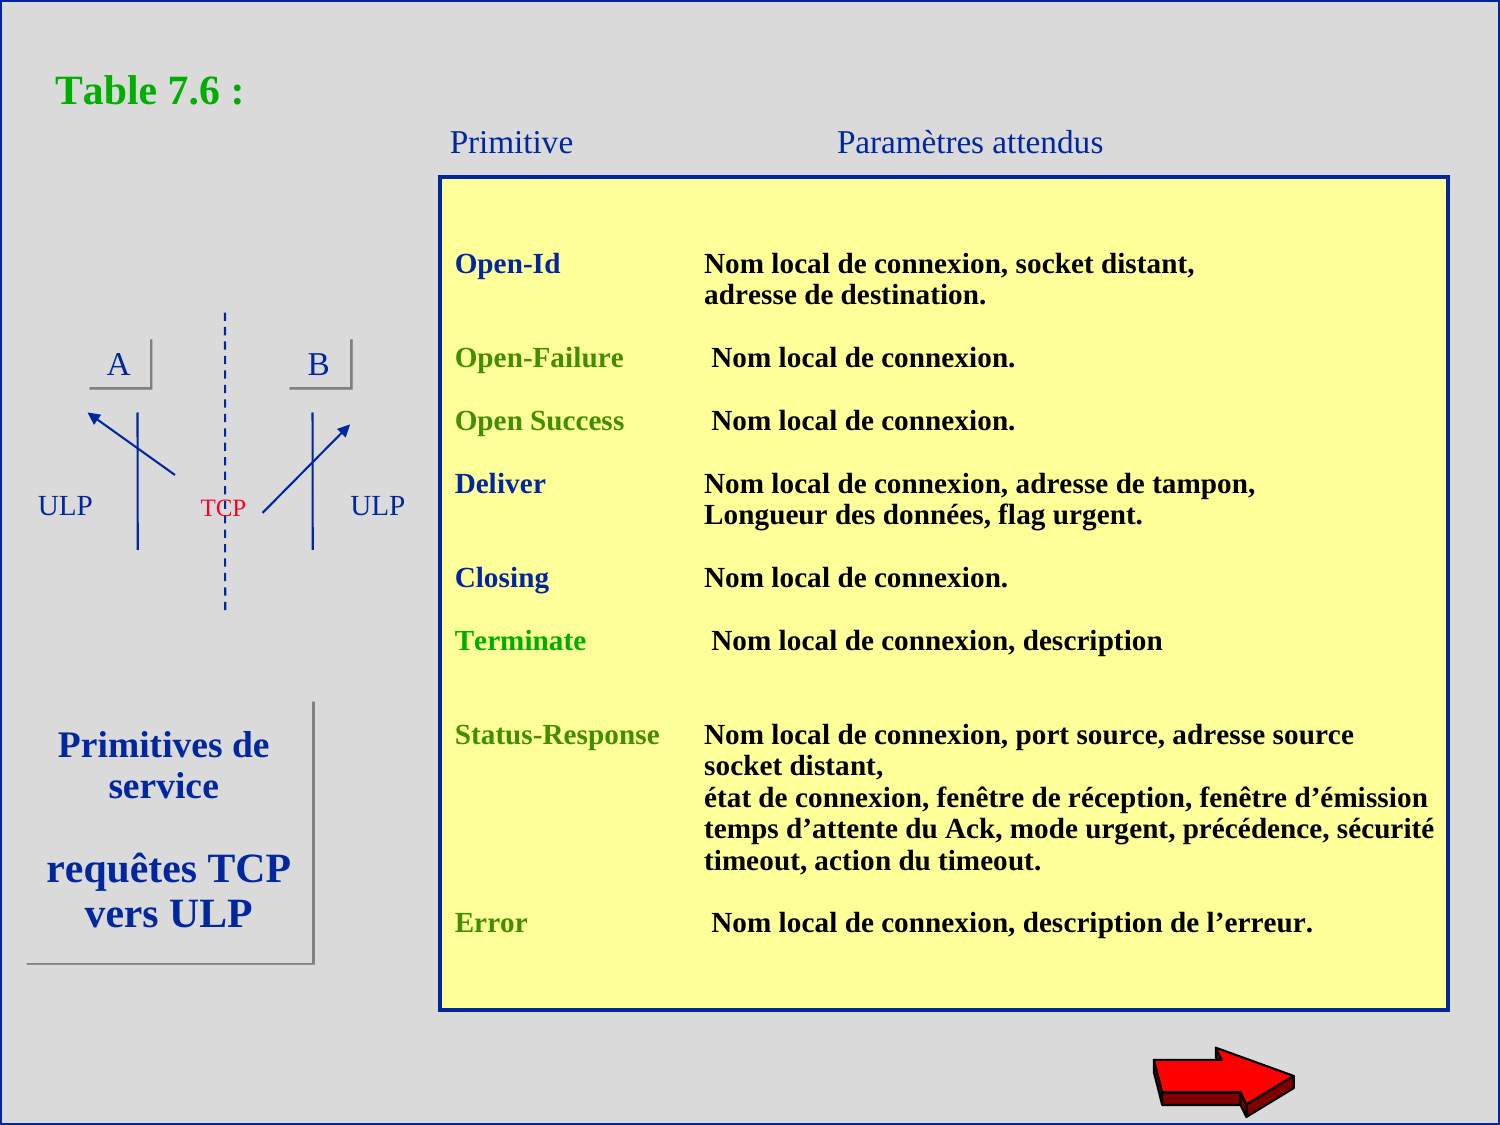

Table 7.6 :
Primitive
Paramètres attendus
Open-Id 	 	Nom local de connexion, socket distant,
		adresse de destination.
Open-Failure	 Nom local de connexion.
Open Success	 Nom local de connexion.
Deliver		Nom local de connexion, adresse de tampon,
		Longueur des données, flag urgent.
Closing		Nom local de connexion.
Terminate	 Nom local de connexion, description
Status-Response	Nom local de connexion, port source, adresse source
		socket distant,
		état de connexion, fenêtre de réception, fenêtre d’émission
		temps d’attente du Ack, mode urgent, précédence, sécurité
		timeout, action du timeout.
Error		 Nom local de connexion, description de l’erreur.
A
B
ULP
ULP
TCP
Primitives de
service
requêtes TCP
vers ULP
<date/time> Michel BESSON